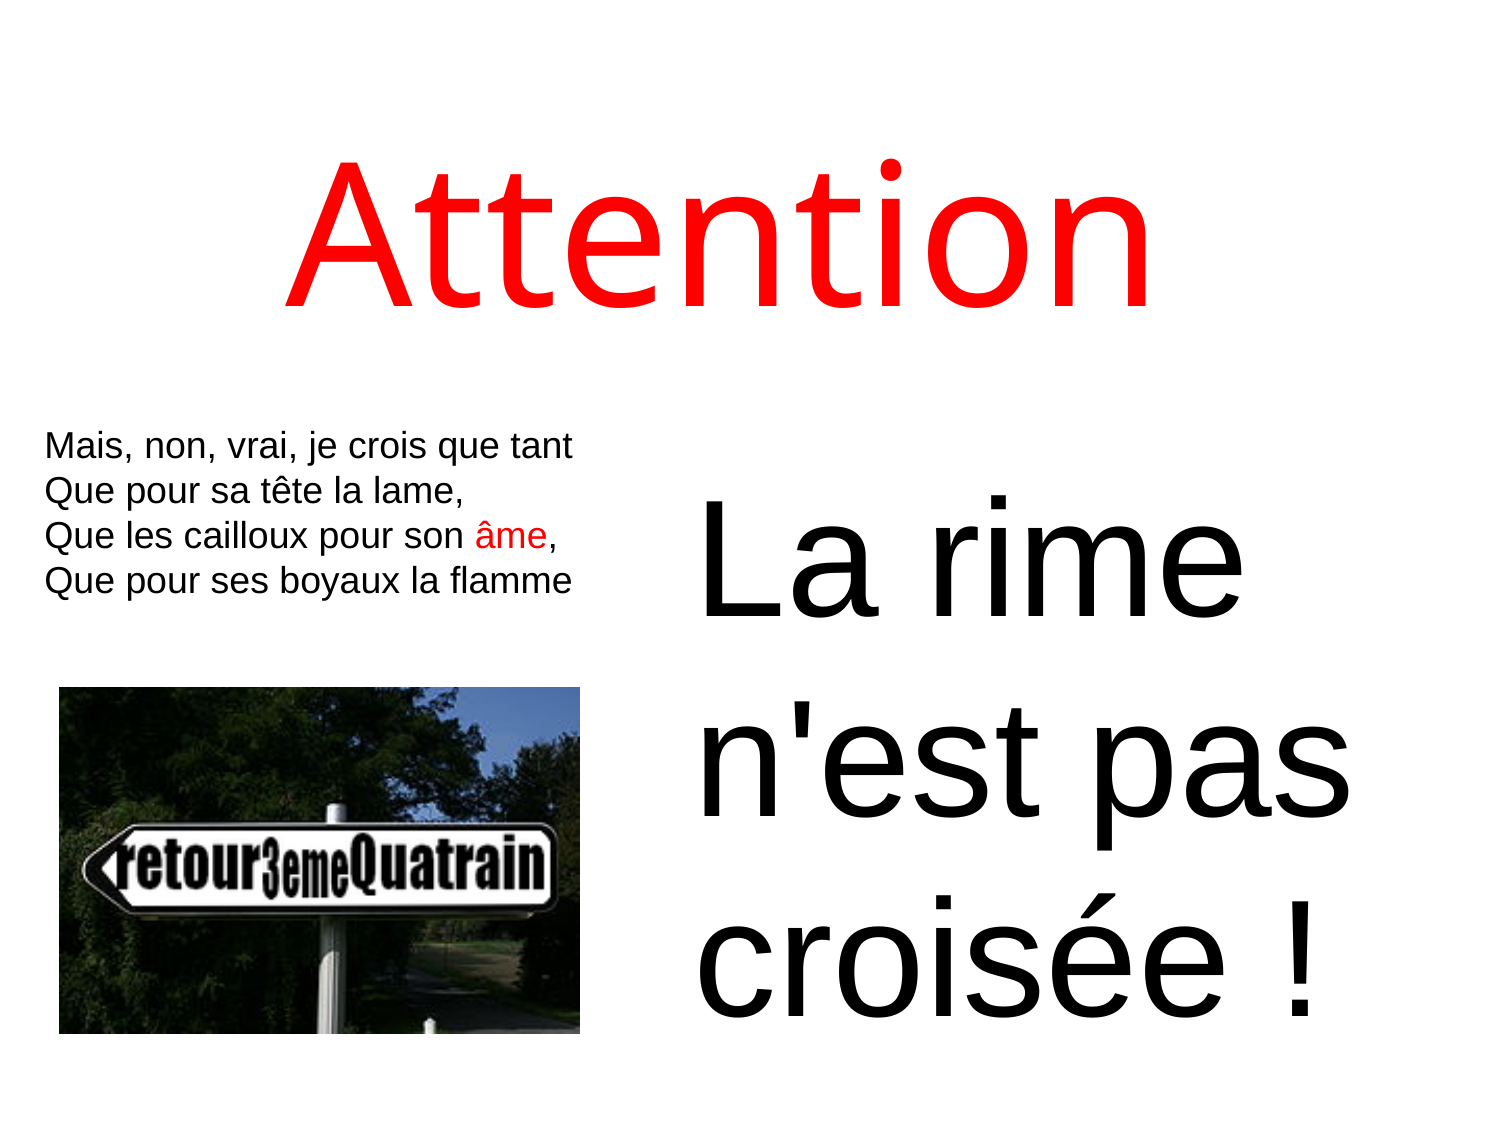

Attention
Mais, non, vrai, je crois que tant
Que pour sa tête la lame,
Que les cailloux pour son âme,
Que pour ses boyaux la flamme
La rime n'est pas croisée !